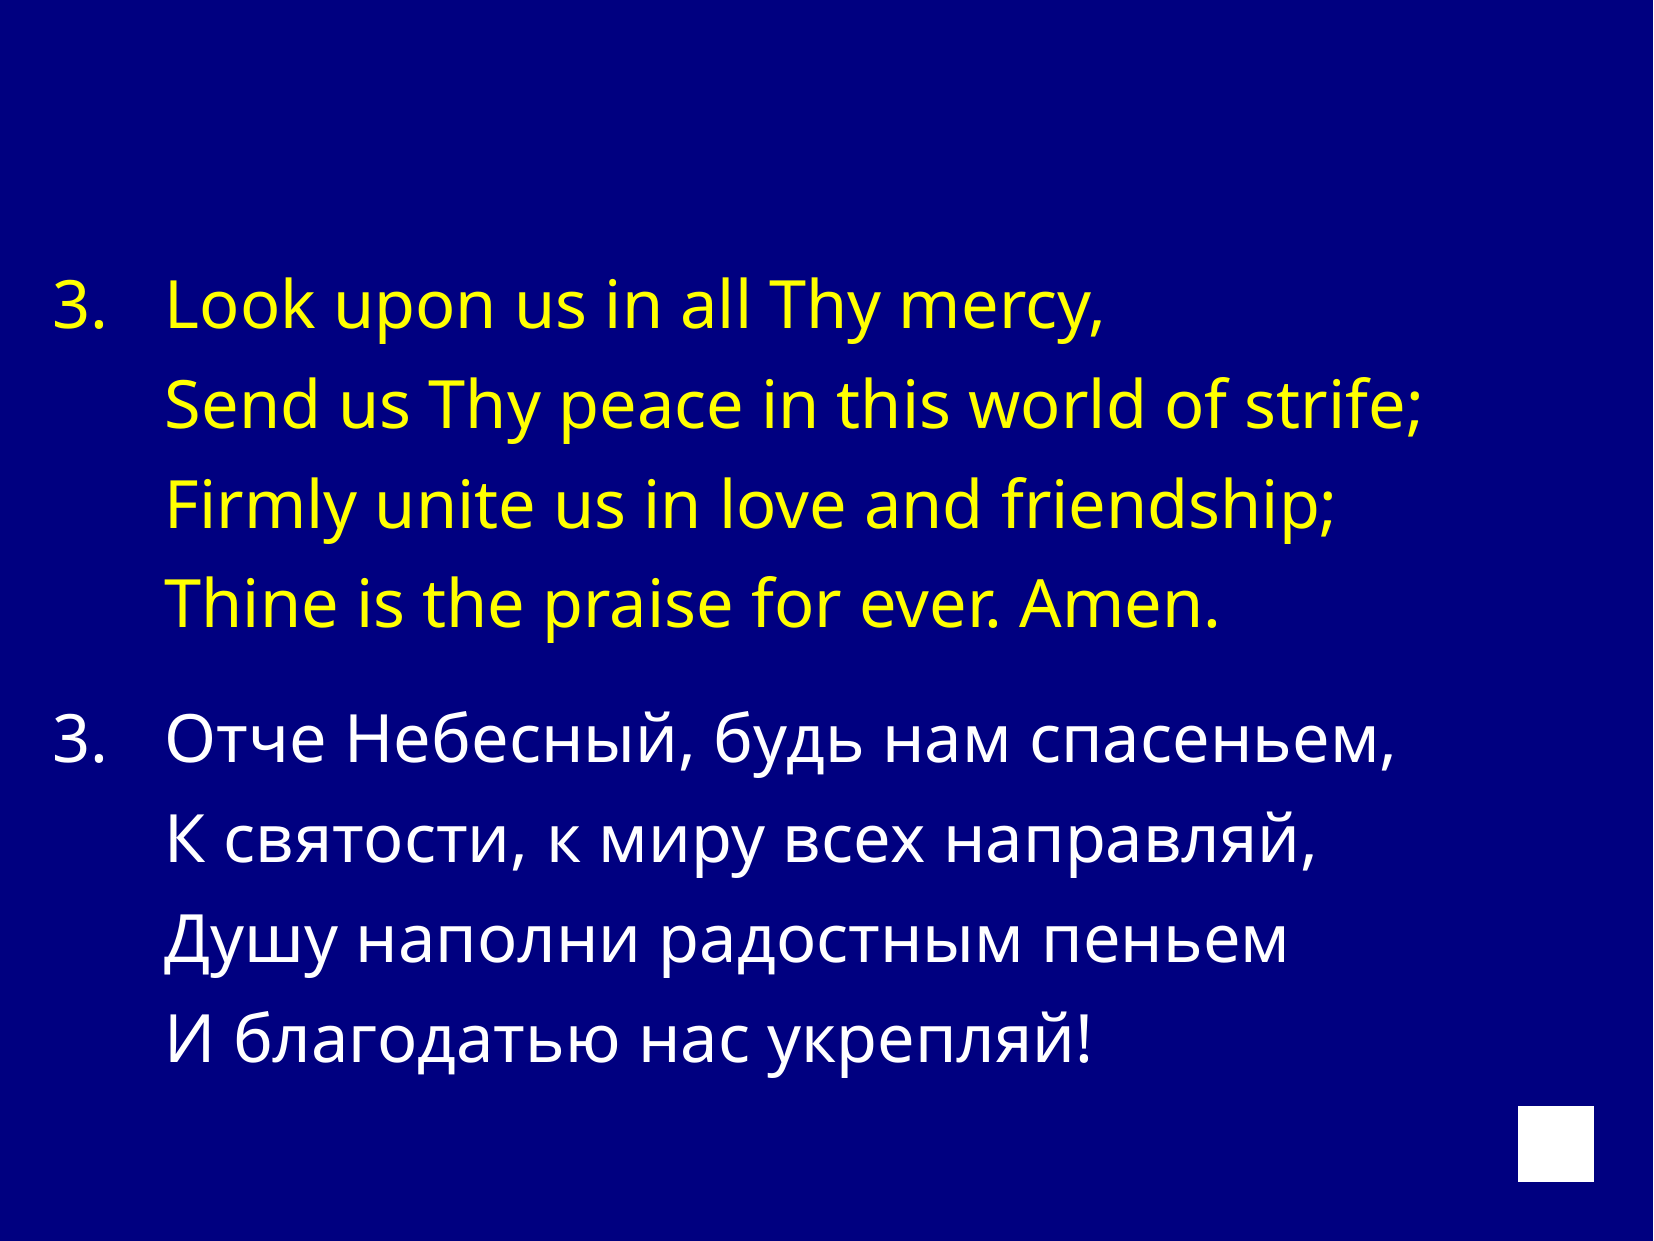

3.	Look upon us in all Thy mercy,
	Send us Thy peace in this world of strife;
	Firmly unite us in love and friendship;
	Thine is the praise for ever. Amen.
3.	Отче Небесный, будь нам спасеньем,
	К святости, к миру всех направляй,
	Душу наполни радостным пеньем
	И благодатью нас укрепляй!